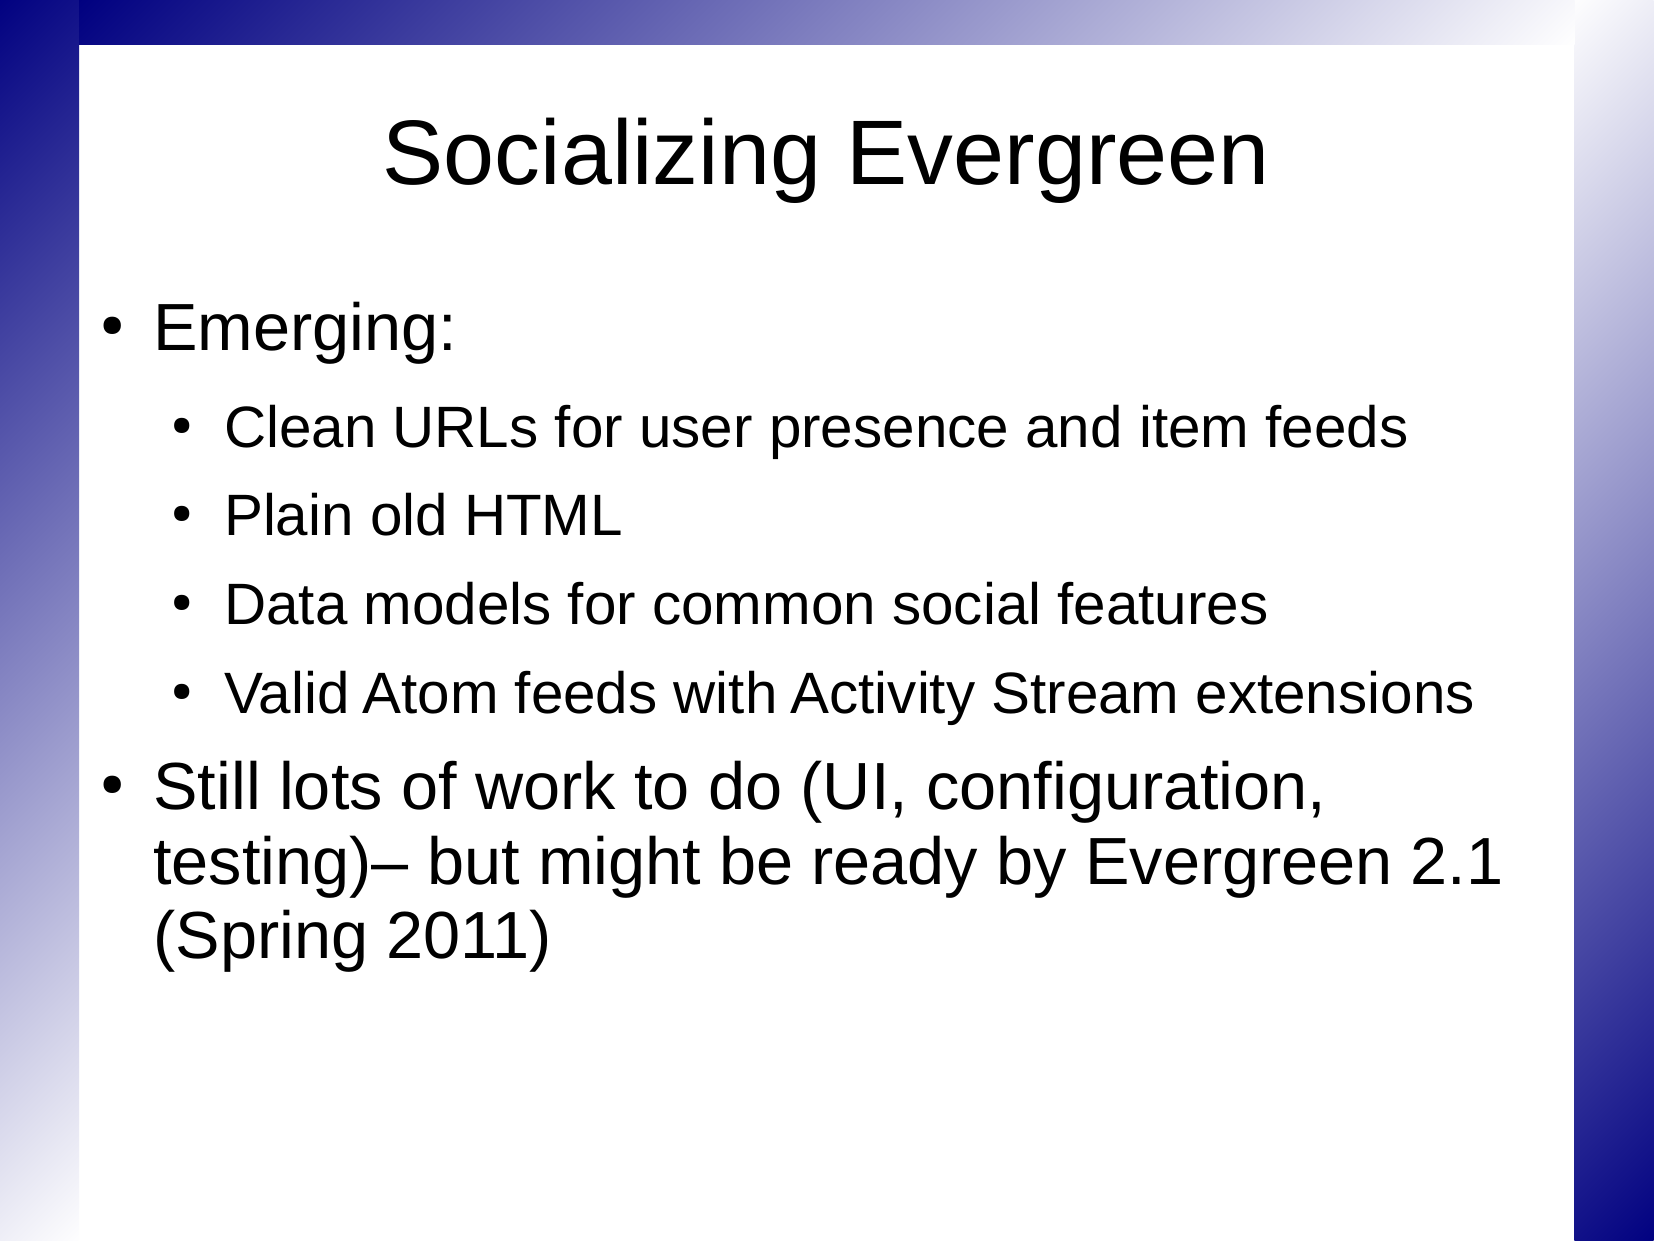

# Socializing Evergreen
Emerging:
Clean URLs for user presence and item feeds
Plain old HTML
Data models for common social features
Valid Atom feeds with Activity Stream extensions
Still lots of work to do (UI, configuration, testing)– but might be ready by Evergreen 2.1 (Spring 2011)